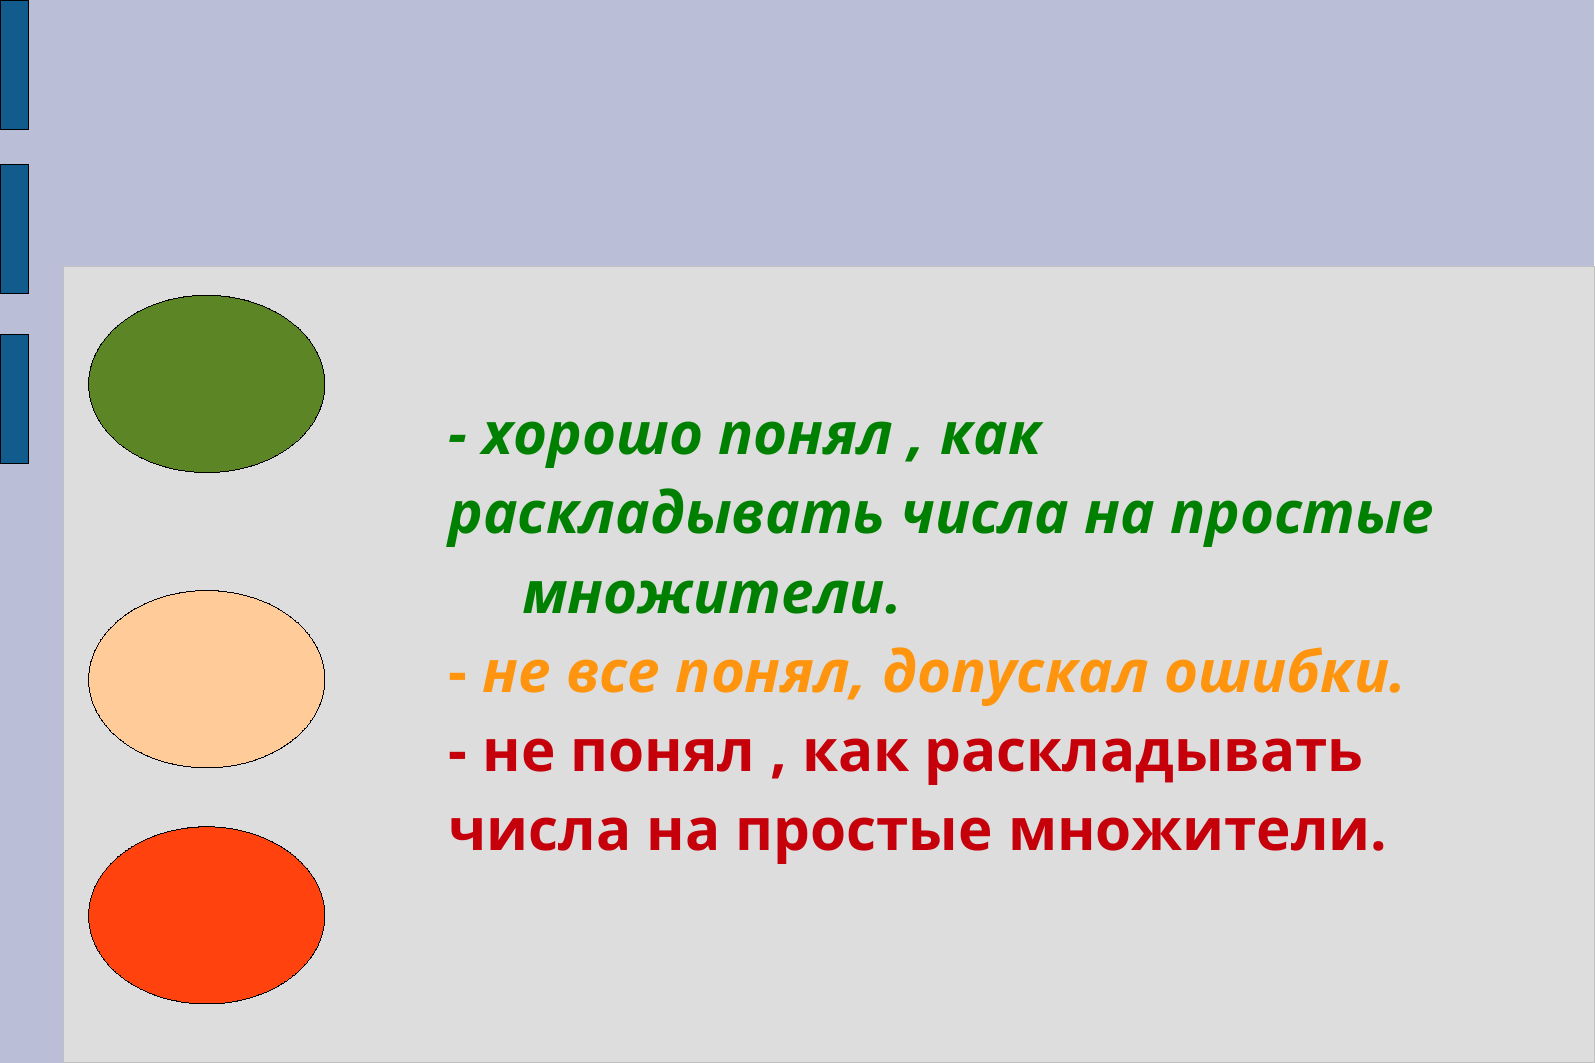

# - хорошо понял , как раскладывать числа на простые 	множители.
- не все понял, допускал ошибки.
- не понял , как раскладывать числа на простые множители.